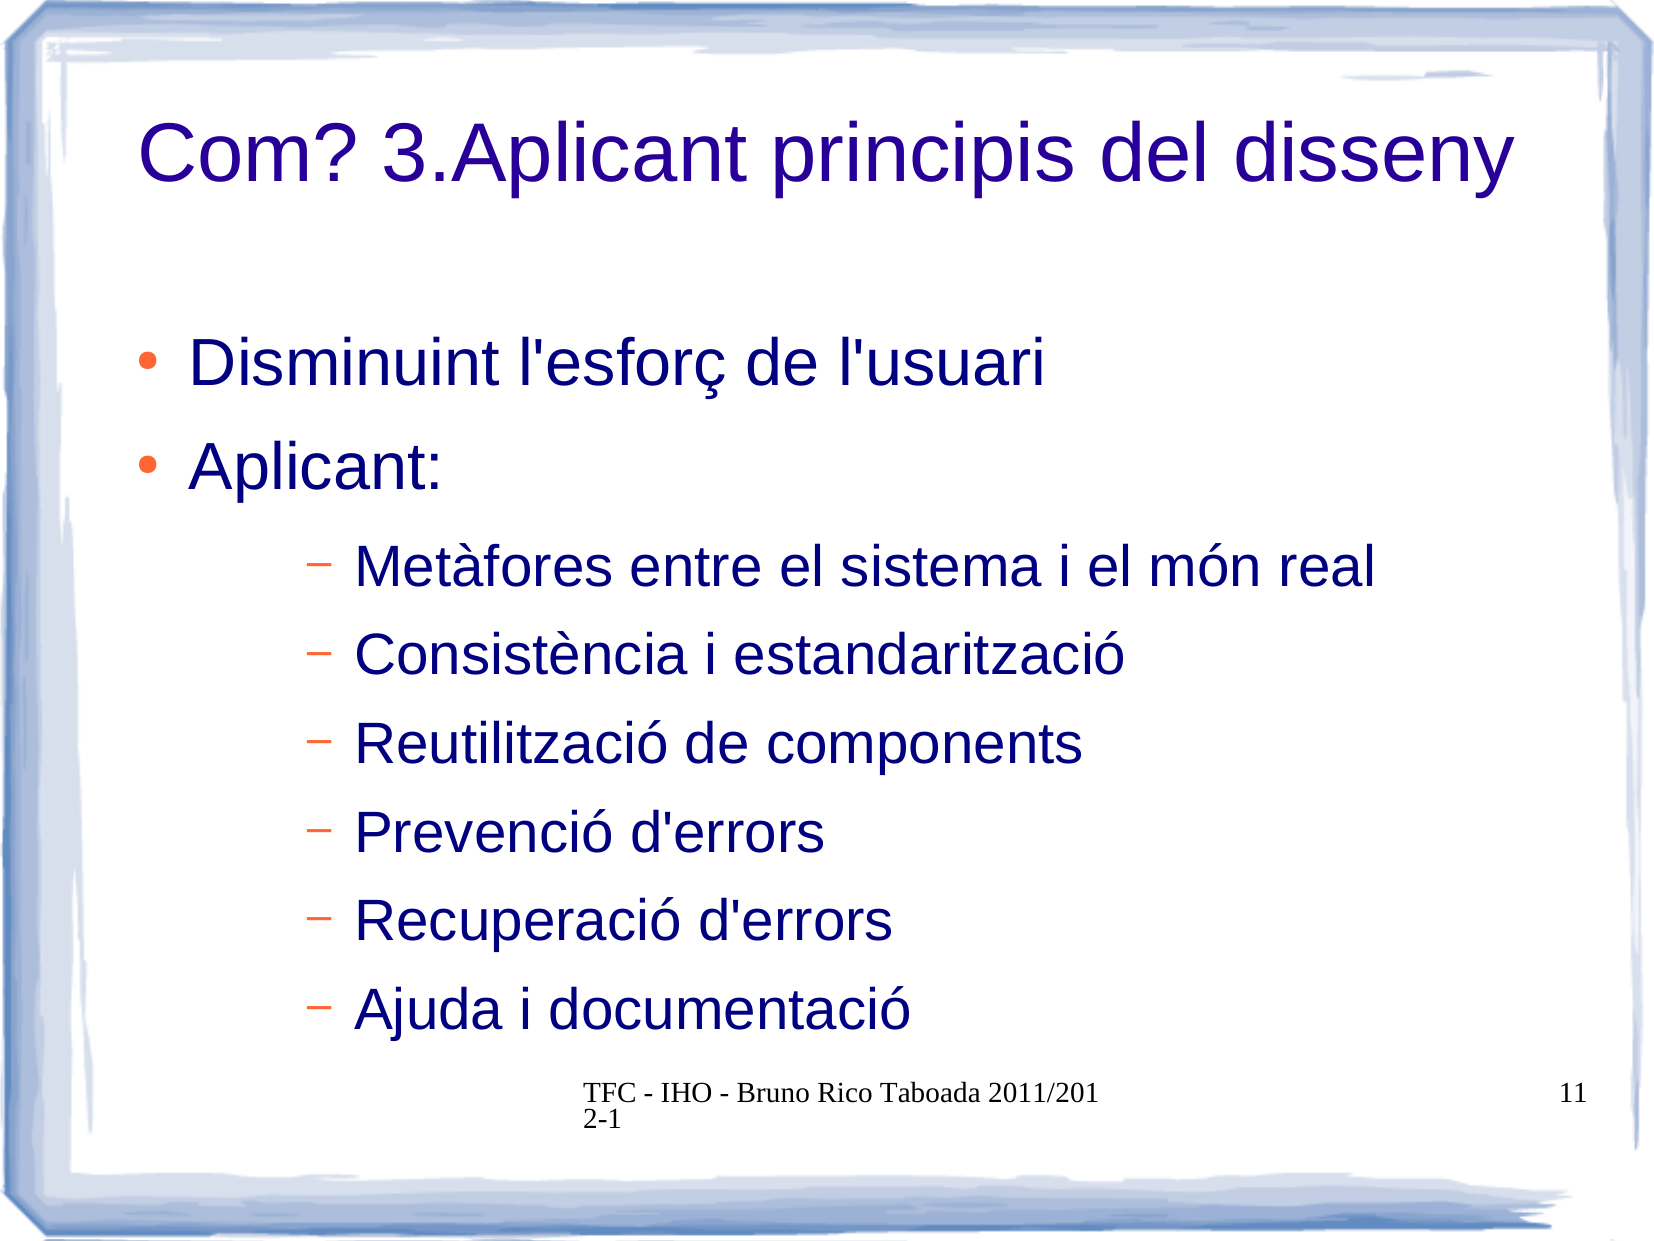

# Com? 3.Aplicant principis del disseny
Disminuint l'esforç de l'usuari
Aplicant:
Metàfores entre el sistema i el món real
Consistència i estandarització
Reutilització de components
Prevenció d'errors
Recuperació d'errors
Ajuda i documentació
TFC - IHO - Bruno Rico Taboada 2011/2012-1
11